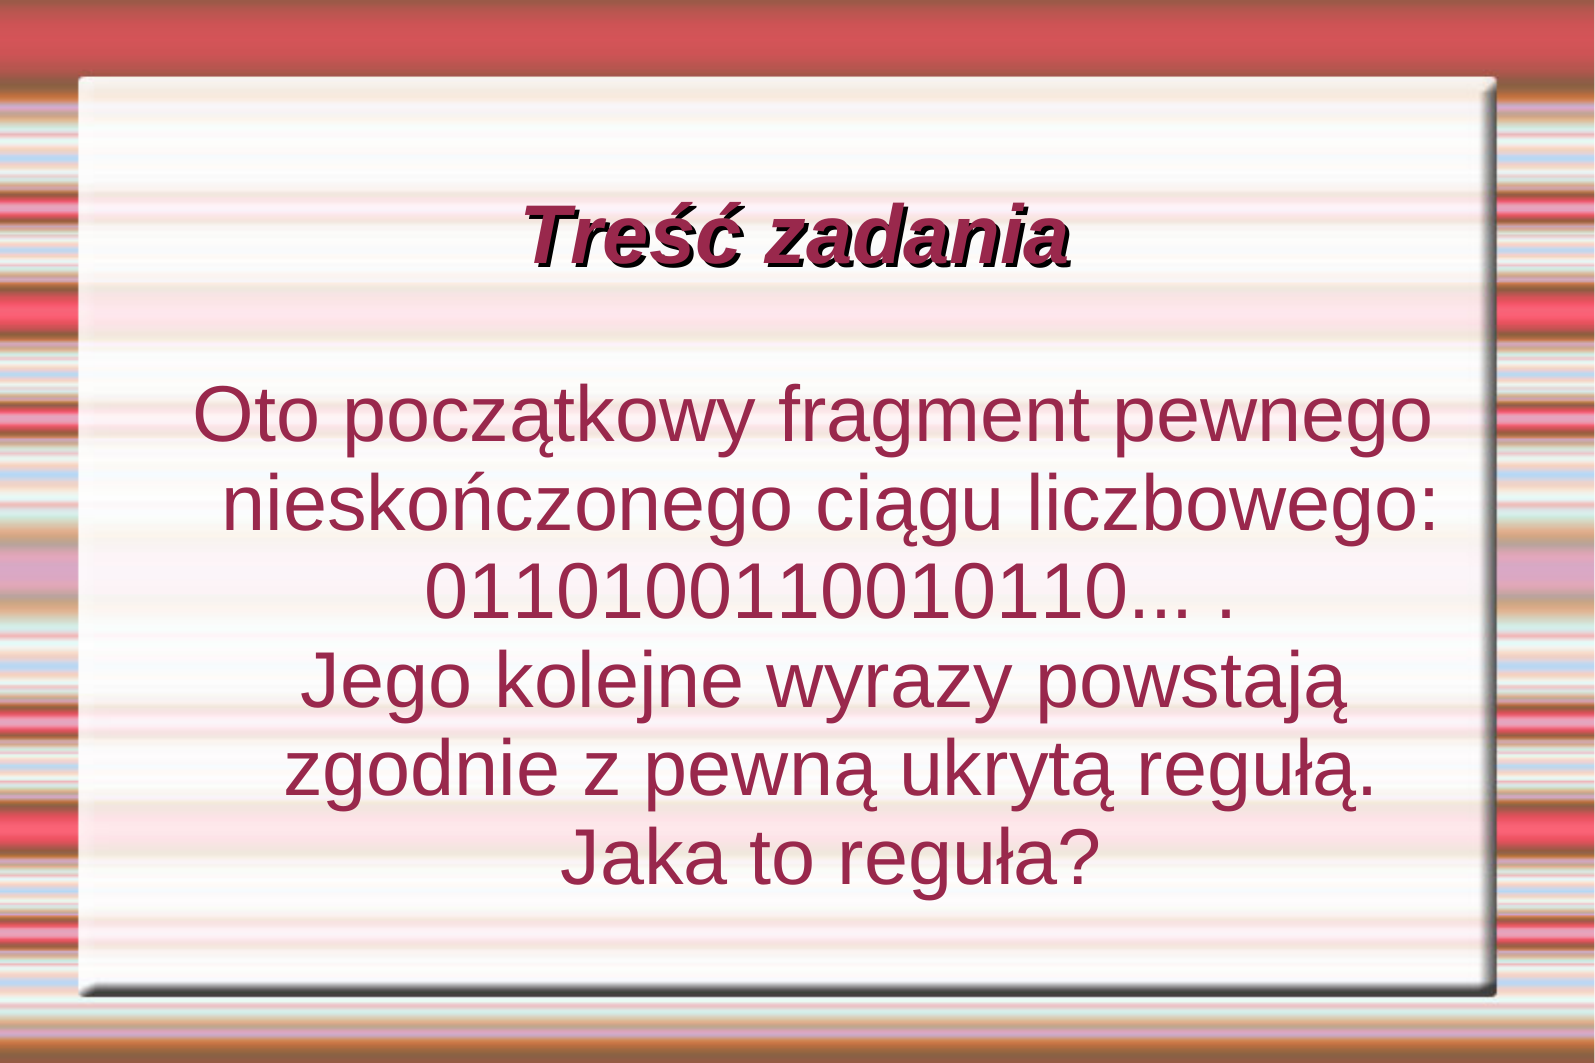

# Treść zadania
Oto początkowy fragment pewnego nieskończonego ciągu liczbowego: 0110100110010110... .
 Jego kolejne wyrazy powstają zgodnie z pewną ukrytą regułą. Jaka to reguła?